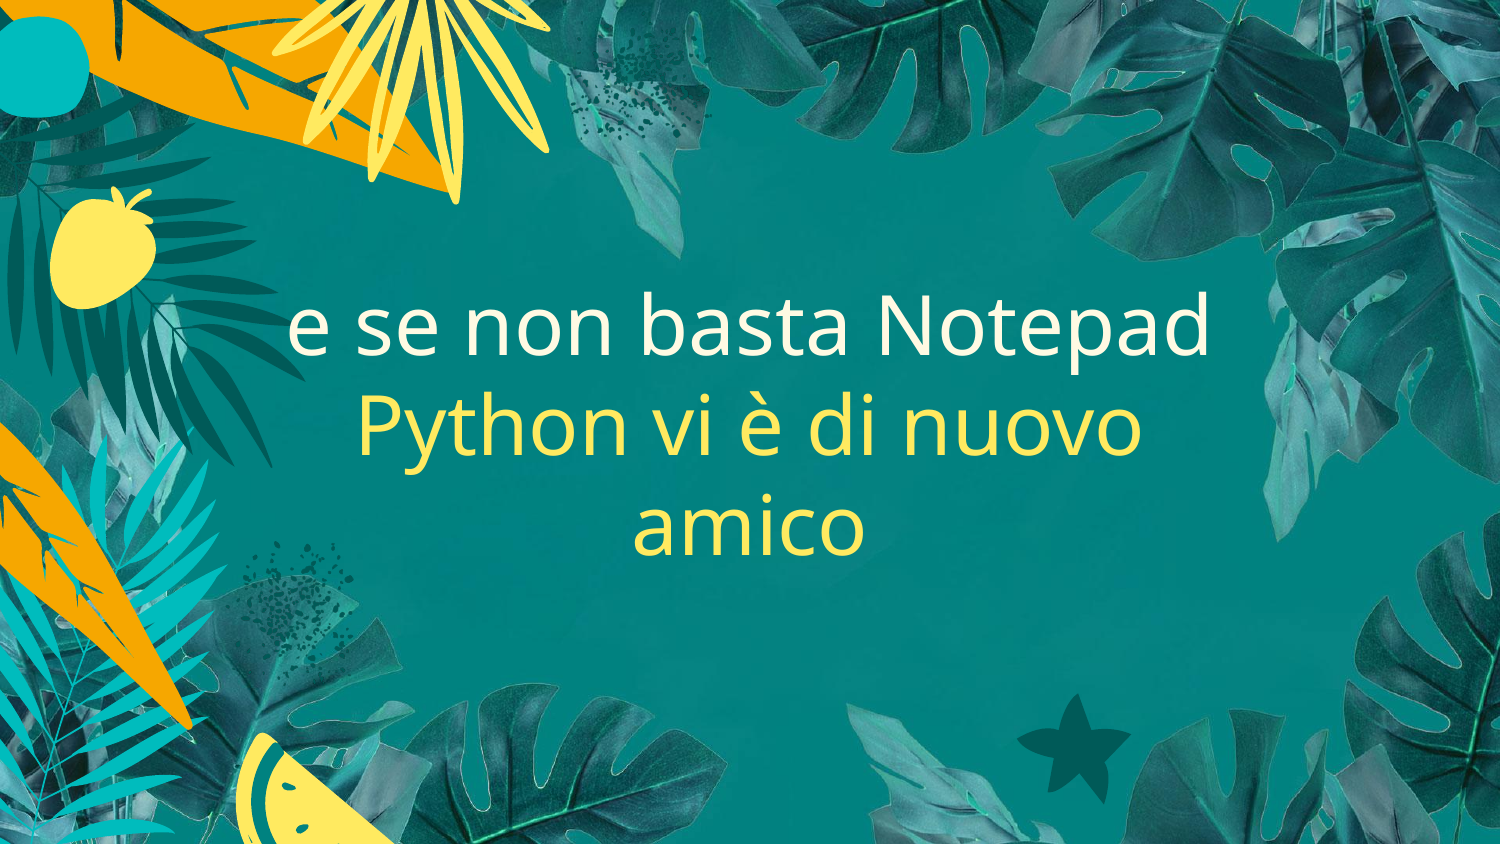

# e se non basta Notepad Python vi è di nuovo amico